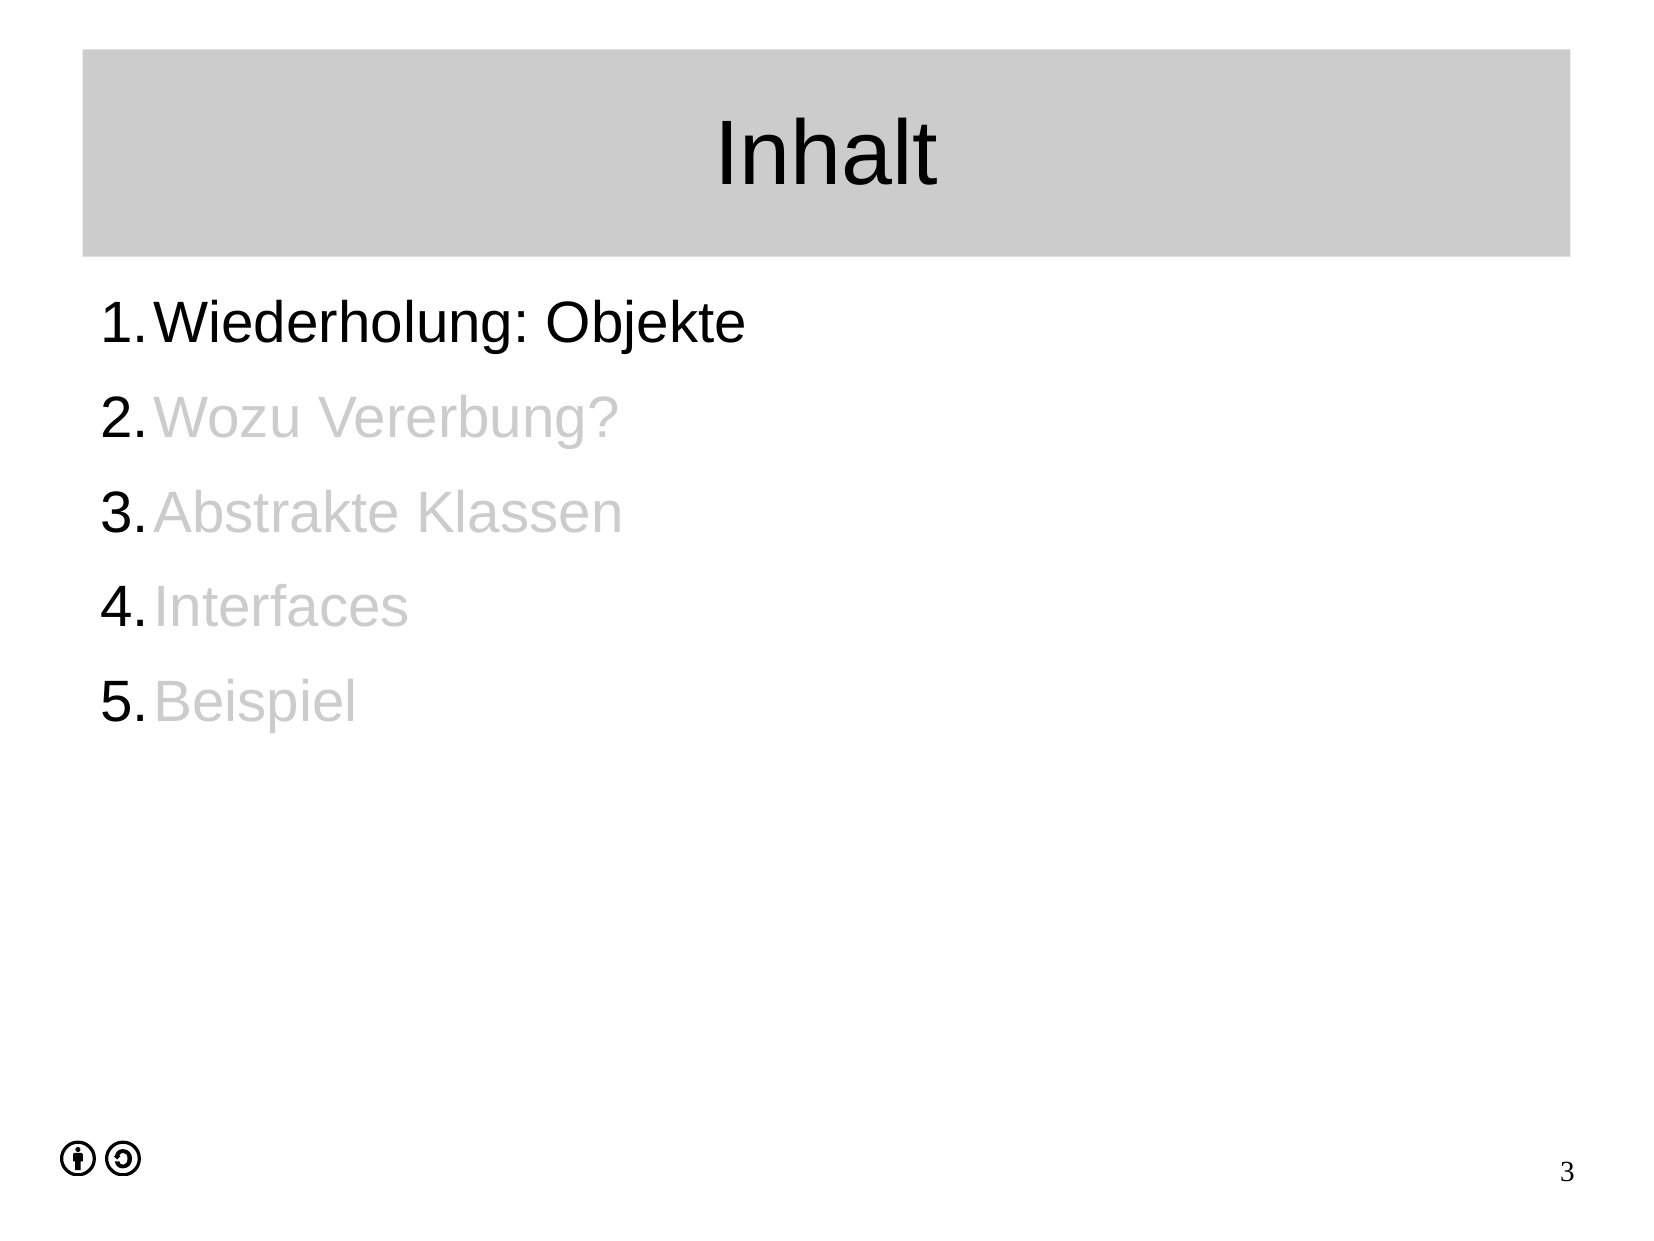

# Inhalt
Wiederholung: Objekte
Wozu Vererbung?
Abstrakte Klassen
Interfaces
Beispiel
3